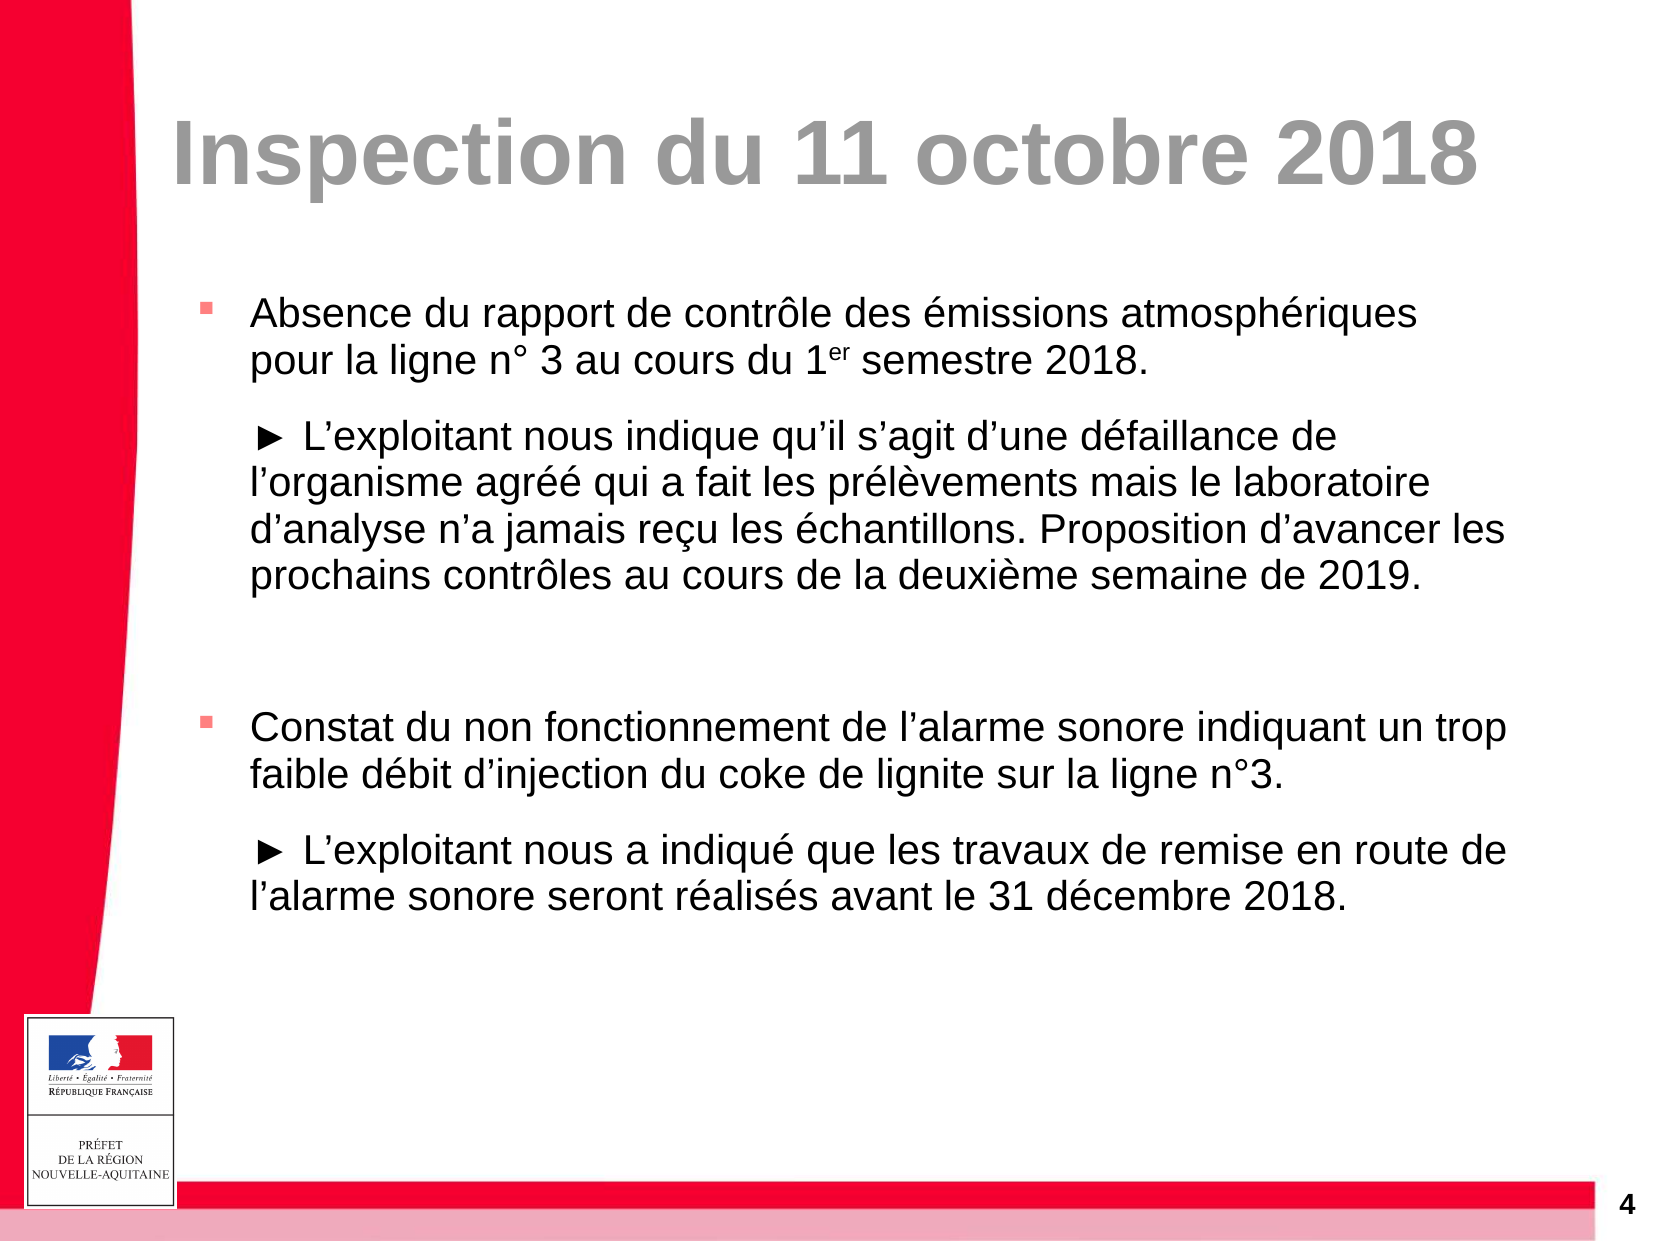

# Inspection du 11 octobre 2018
Absence du rapport de contrôle des émissions atmosphériques pour la ligne n° 3 au cours du 1er semestre 2018.
► L’exploitant nous indique qu’il s’agit d’une défaillance de l’organisme agréé qui a fait les prélèvements mais le laboratoire d’analyse n’a jamais reçu les échantillons. Proposition d’avancer les prochains contrôles au cours de la deuxième semaine de 2019.
Constat du non fonctionnement de l’alarme sonore indiquant un trop faible débit d’injection du coke de lignite sur la ligne n°3.
► L’exploitant nous a indiqué que les travaux de remise en route de l’alarme sonore seront réalisés avant le 31 décembre 2018.
4